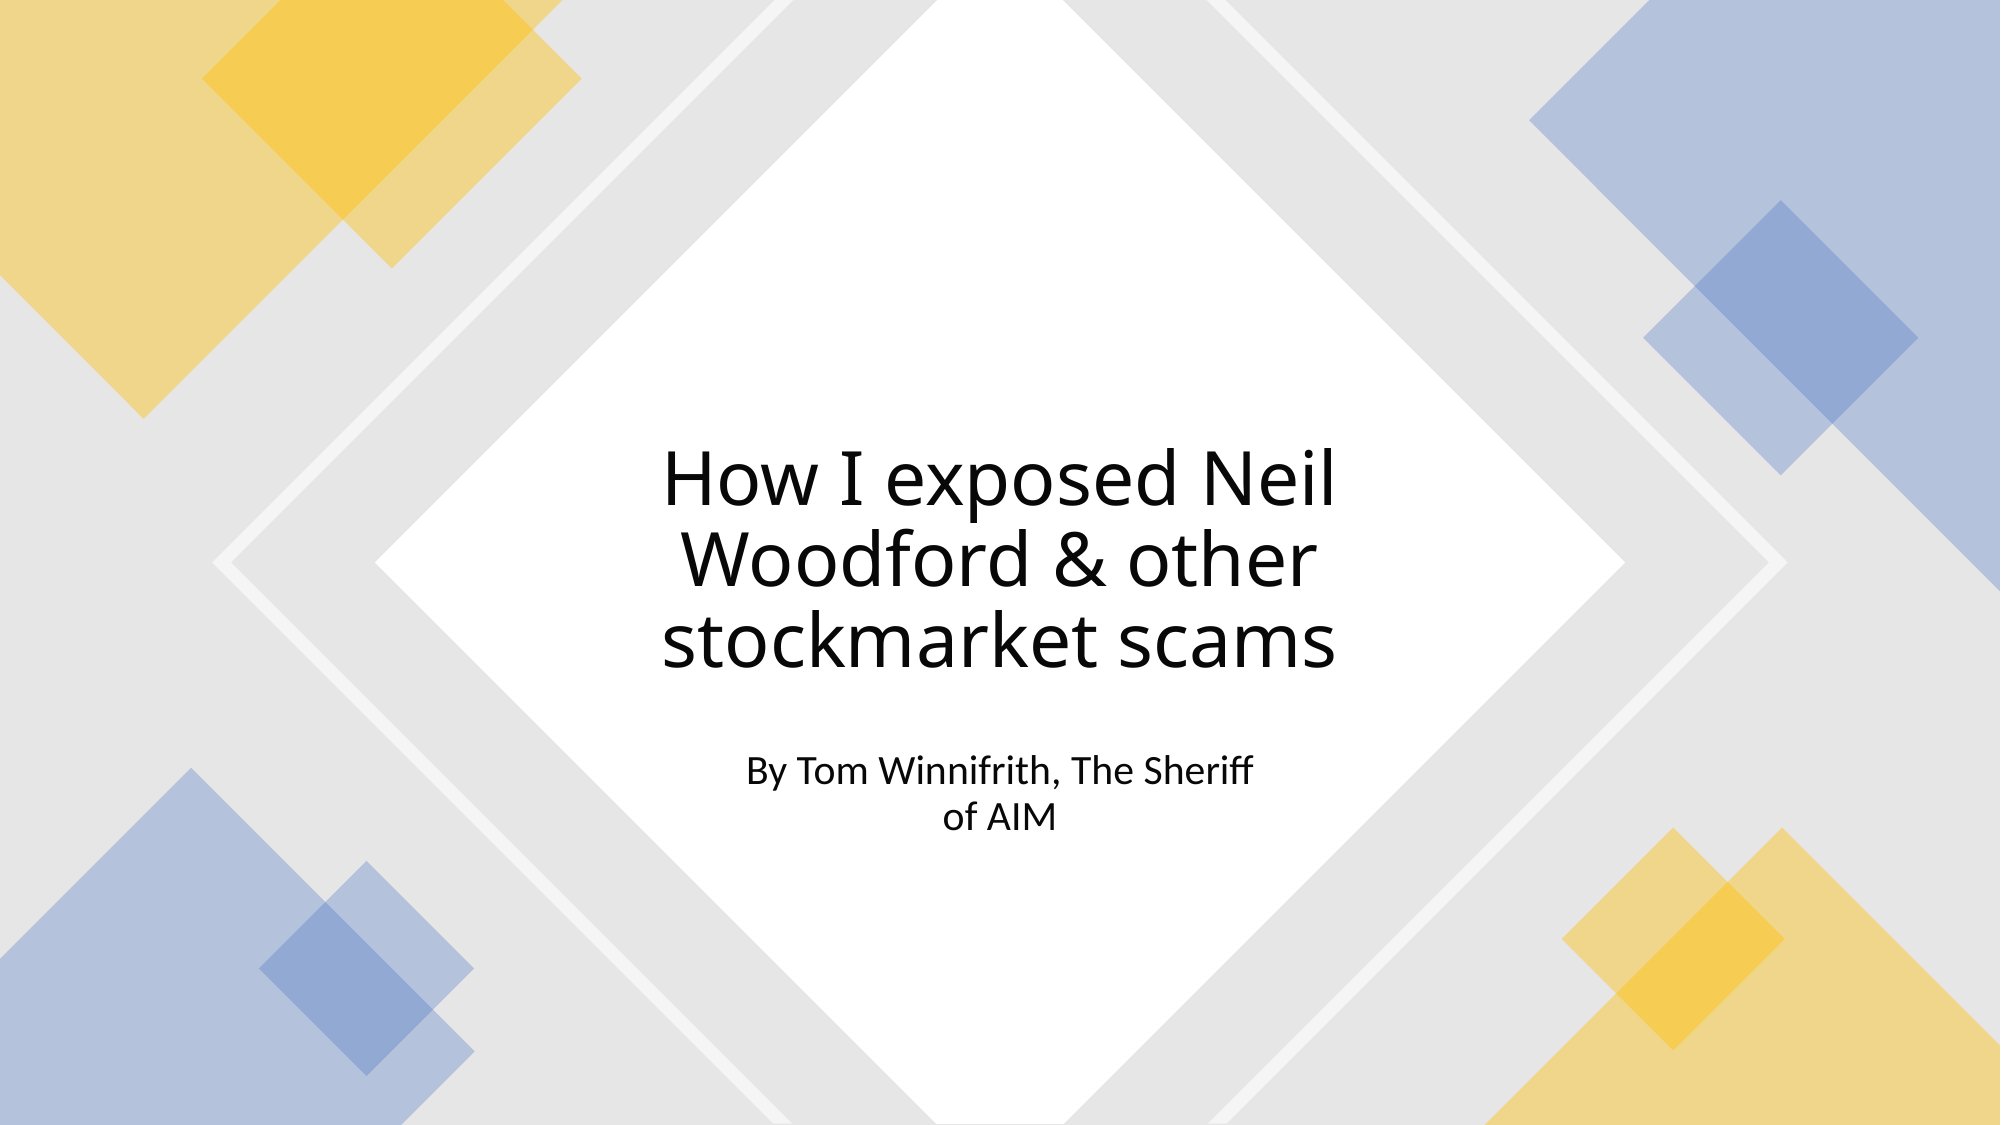

How I exposed Neil Woodford & other stockmarket scams
# By Tom Winnifrith, The Sheriff of AIM